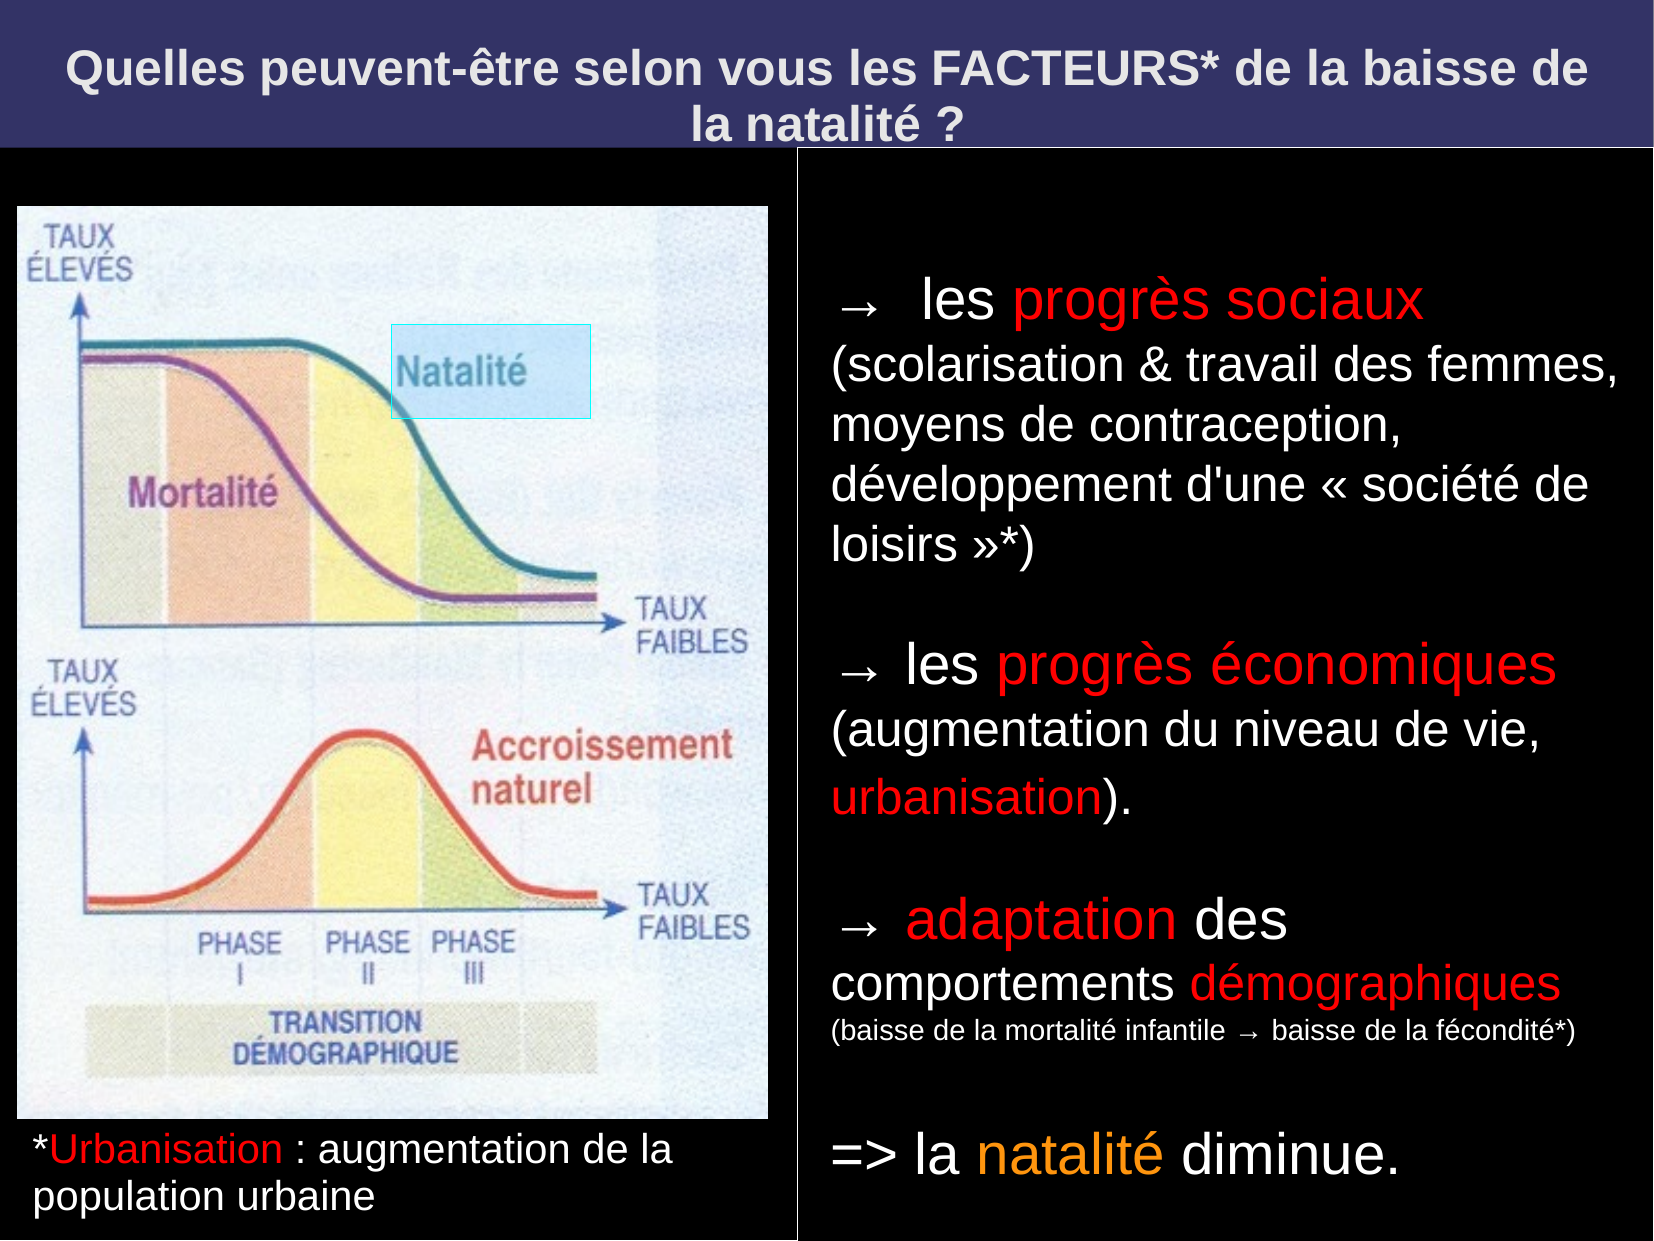

Quelles peuvent-être selon vous les FACTEURS* de la baisse de
la natalité ?
→ les progrès sociaux (scolarisation & travail des femmes, moyens de contraception, développement d'une « société de loisirs »*)
→ les progrès économiques (augmentation du niveau de vie, urbanisation).
→ adaptation des
comportements démographiques
(baisse de la mortalité infantile → baisse de la fécondité*)
=> la natalité diminue.
*Urbanisation : augmentation de la population urbaine